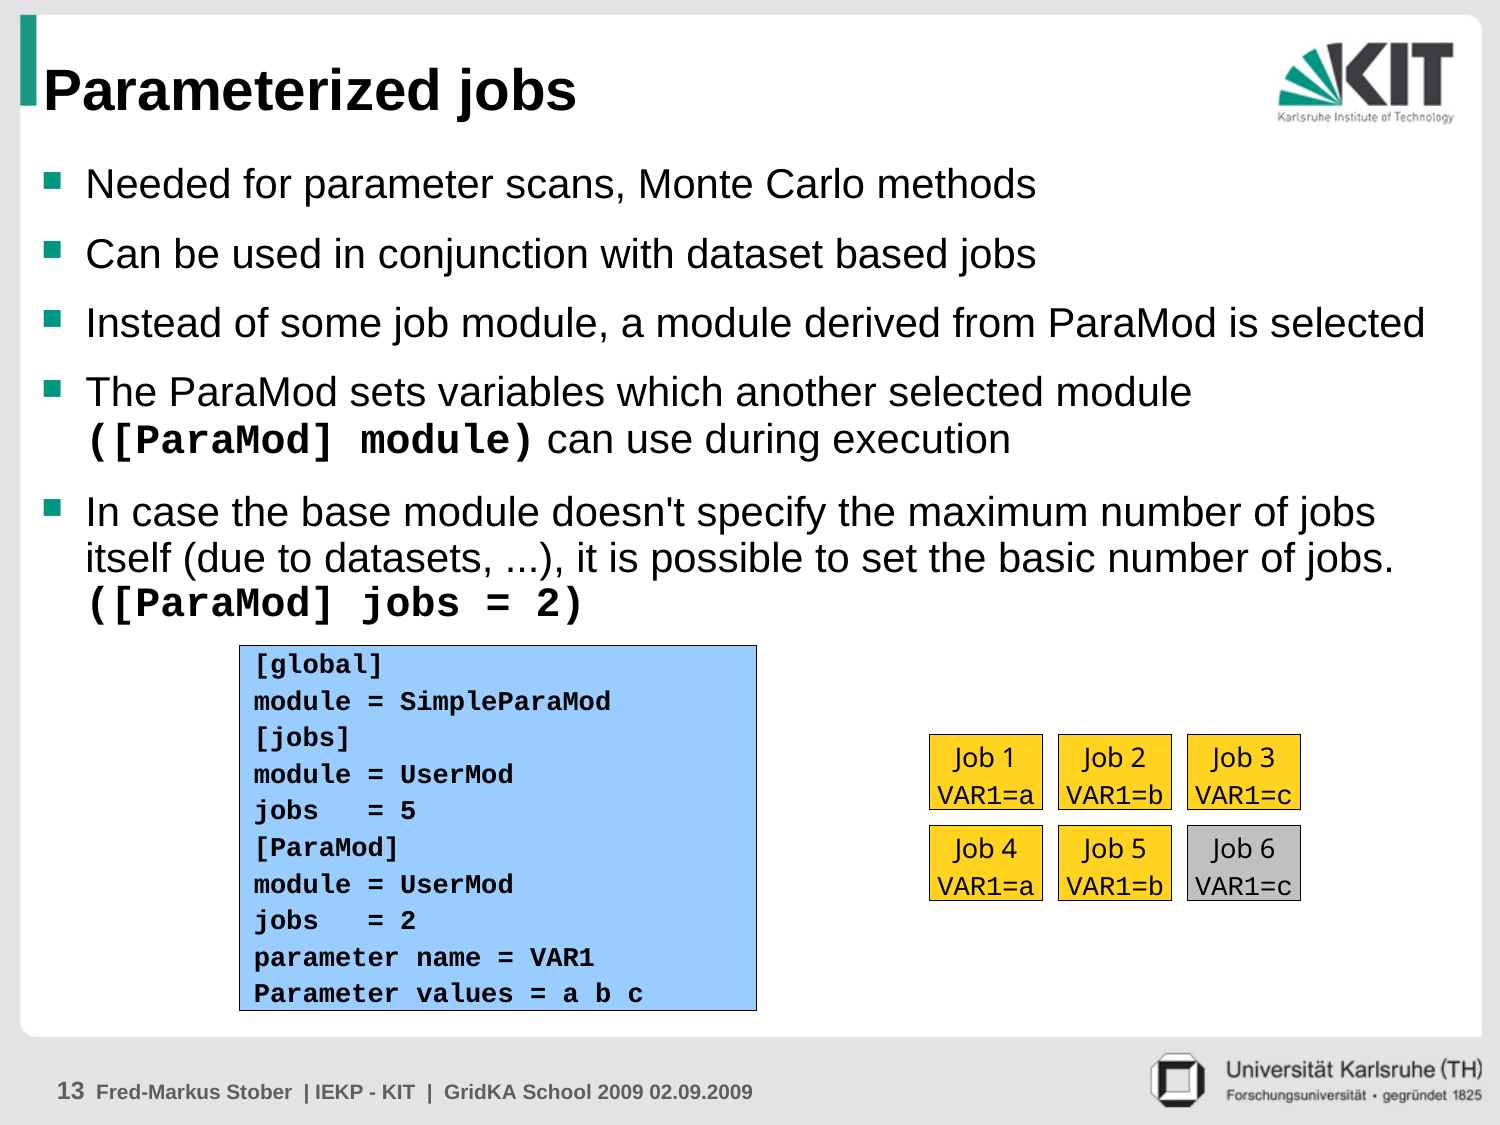

# Parameterized jobs
Needed for parameter scans, Monte Carlo methods
Can be used in conjunction with dataset based jobs
Instead of some job module, a module derived from ParaMod is selected
The ParaMod sets variables which another selected module
([ParaMod] module) can use during execution
In case the base module doesn't specify the maximum number of jobs itself (due to datasets, ...), it is possible to set the basic number of jobs. ([ParaMod] jobs = 2)
[global]
module = SimpleParaMod
[jobs]
module = UserMod
jobs = 5
[ParaMod]
module = UserMod
jobs = 2
parameter name = VAR1
Parameter values = a b c
Job 1
VAR1=a
Job 2
VAR1=b
Job 3
VAR1=c
Job 4
VAR1=a
Job 5
VAR1=b
Job 6
VAR1=c
04.12.07